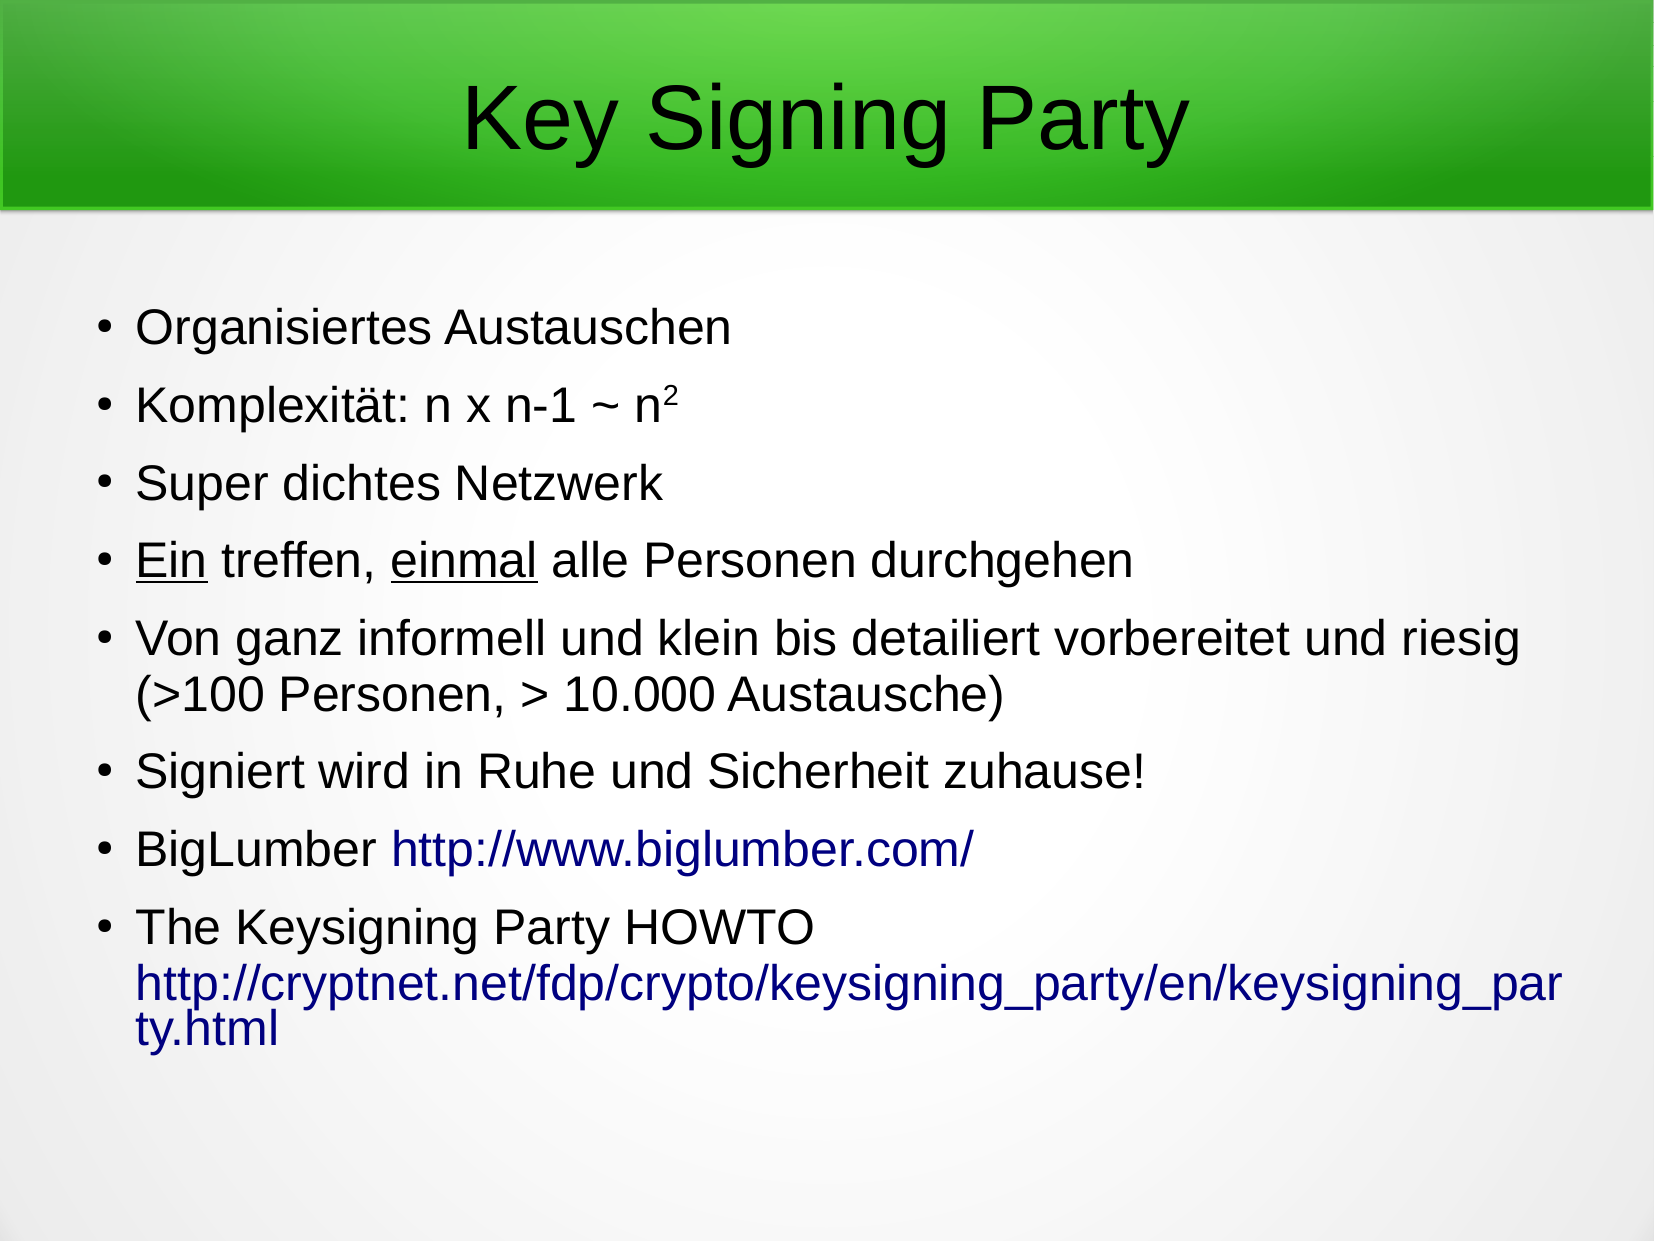

# Key Signing Party
Organisiertes Austauschen
Komplexität: n x n-1 ~ n2
Super dichtes Netzwerk
Ein treffen, einmal alle Personen durchgehen
Von ganz informell und klein bis detailiert vorbereitet und riesig (>100 Personen, > 10.000 Austausche)
Signiert wird in Ruhe und Sicherheit zuhause!
BigLumber http://www.biglumber.com/
The Keysigning Party HOWTO
http://cryptnet.net/fdp/crypto/keysigning_party/en/keysigning_party.html